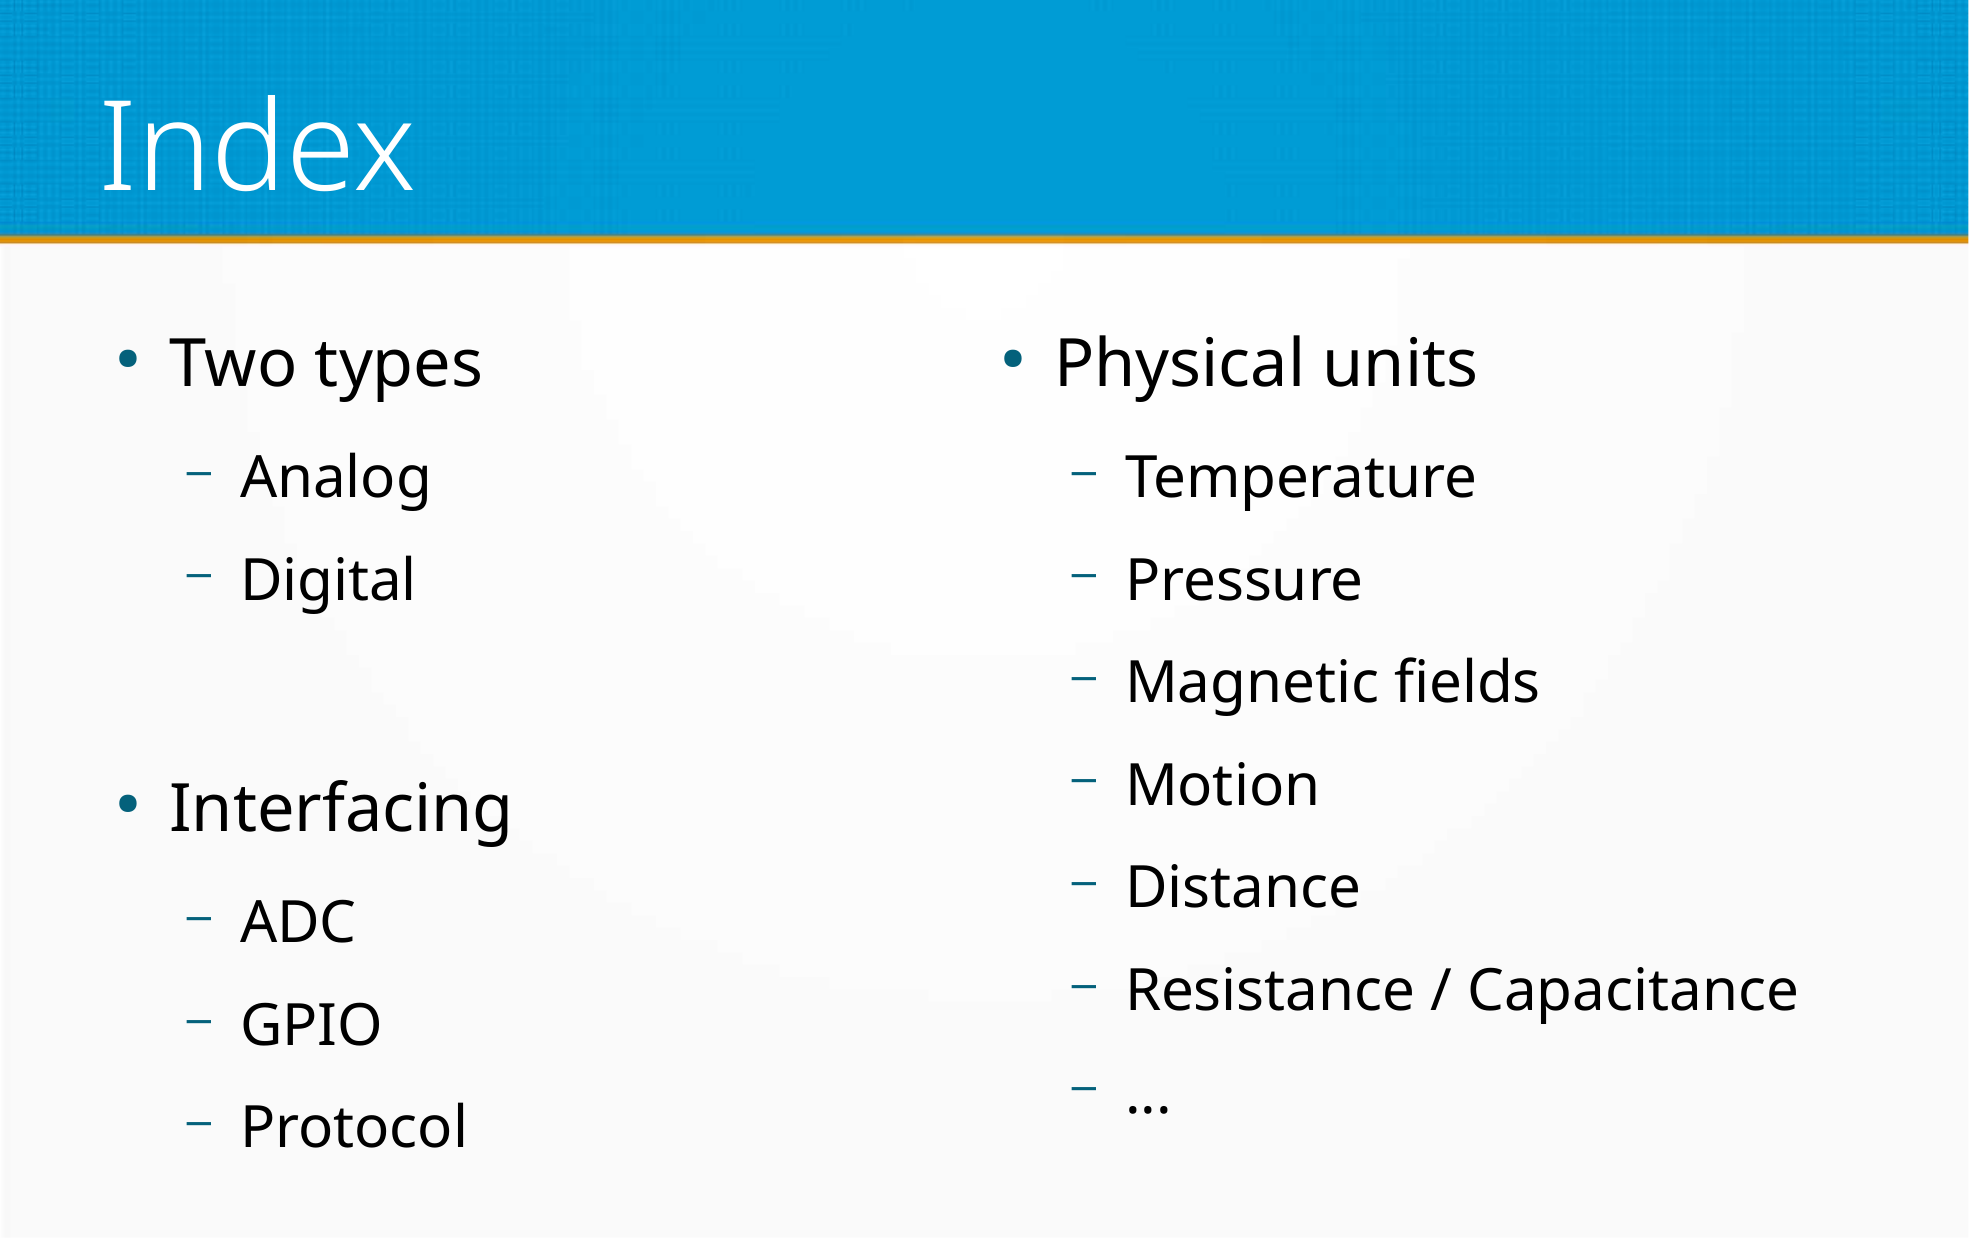

# Index
Two types
Analog
Digital
Interfacing
ADC
GPIO
Protocol
Physical units
Temperature
Pressure
Magnetic fields
Motion
Distance
Resistance / Capacitance
...